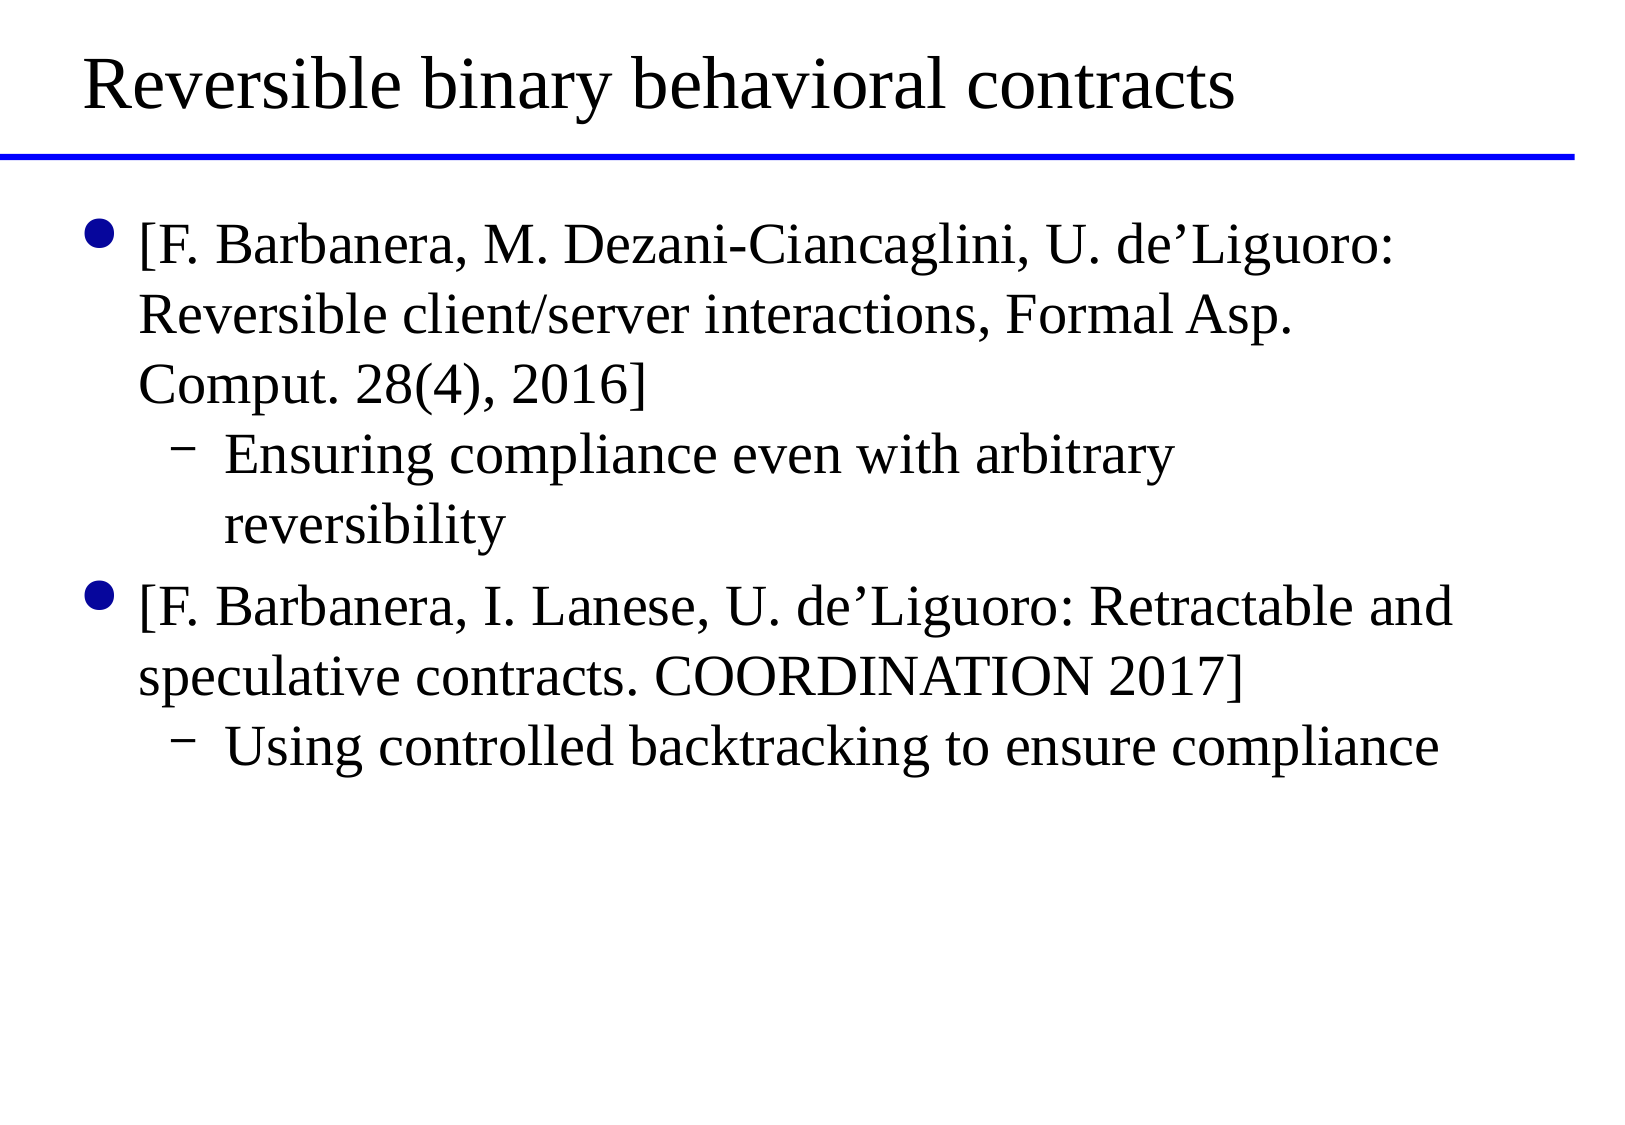

# Reversible binary behavioral contracts
[F. Barbanera, M. Dezani-Ciancaglini, U. de’Liguoro: Reversible client/server interactions, Formal Asp. Comput. 28(4), 2016]
Ensuring compliance even with arbitrary reversibility
[F. Barbanera, I. Lanese, U. de’Liguoro: Retractable and speculative contracts. COORDINATION 2017]
Using controlled backtracking to ensure compliance